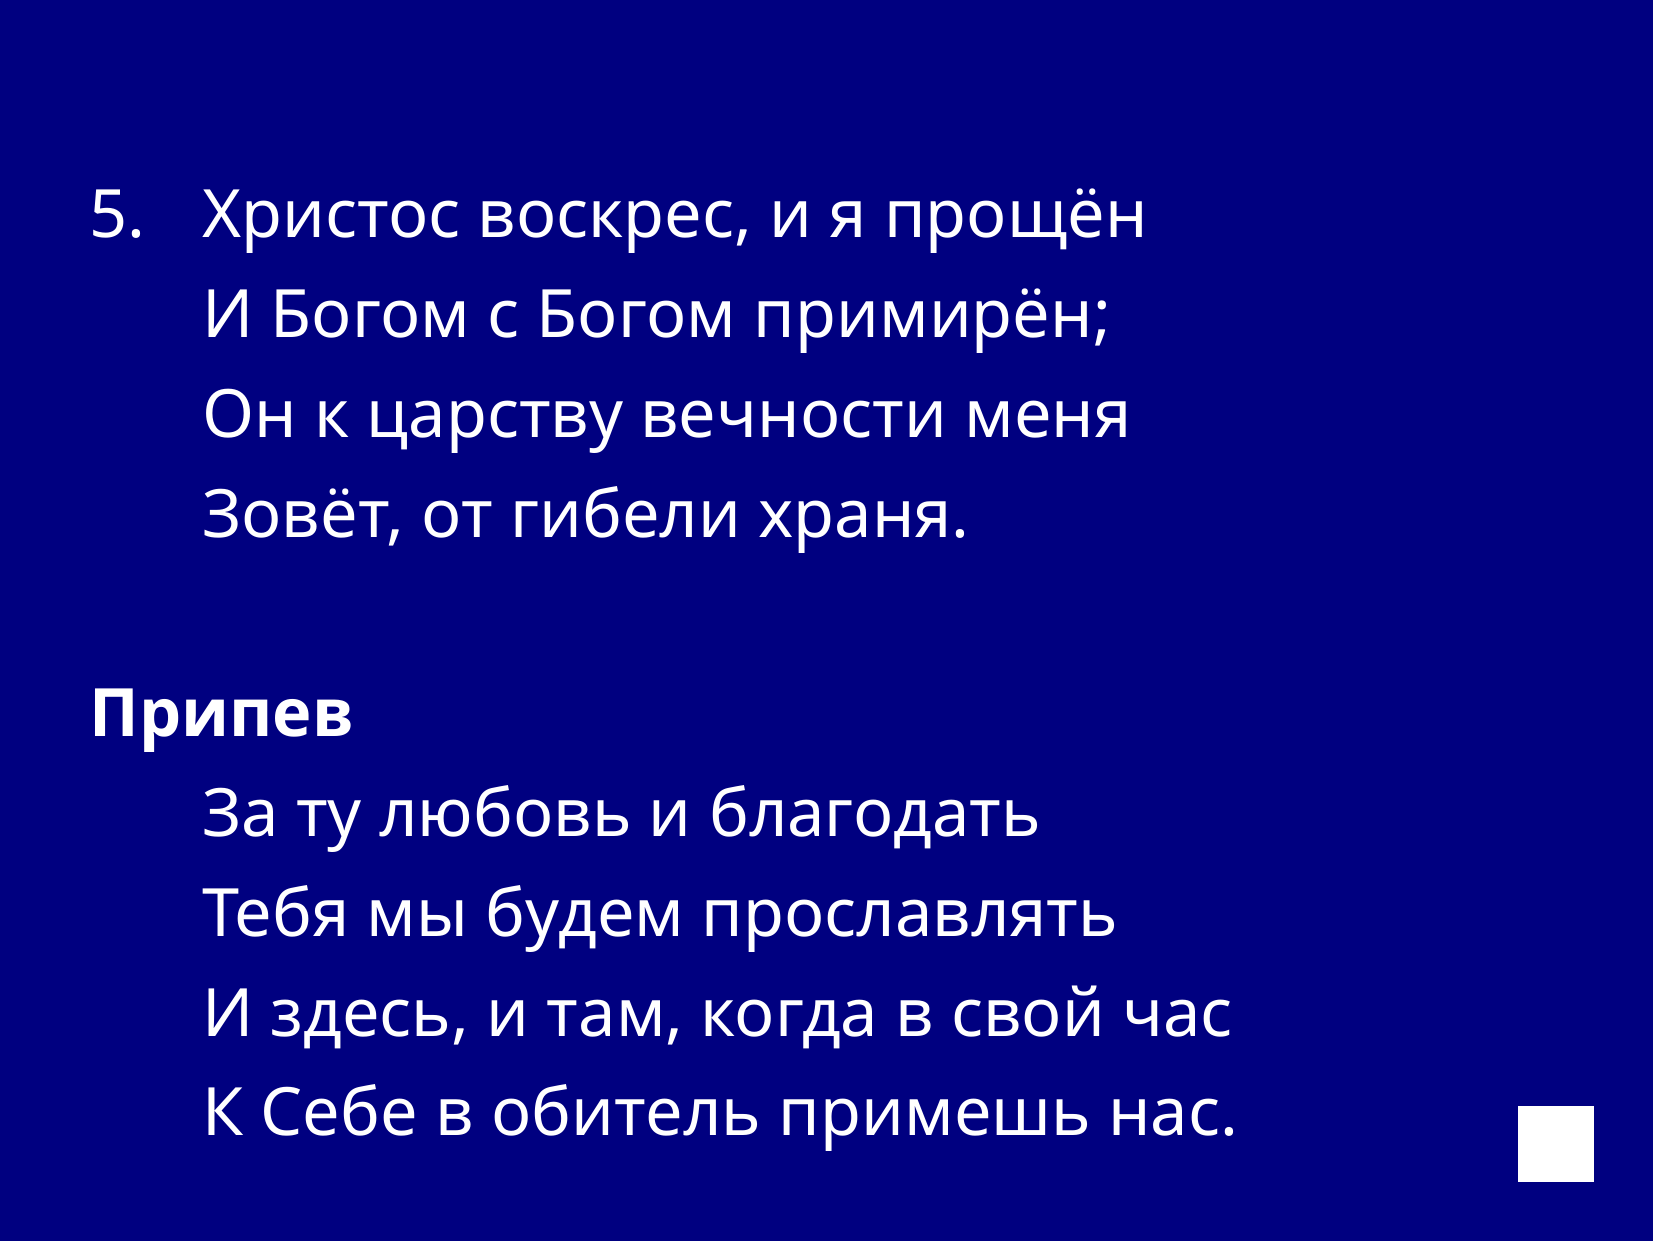

5.	Христос воскрес, и я прощён
	И Богом с Богом примирён;
	Он к царству вечности меня
	Зовёт, от гибели храня.
Припев
	За ту любовь и благодать
	Тебя мы будем прославлять
	И здесь, и там, когда в свой час
	К Себе в обитель примешь нас.